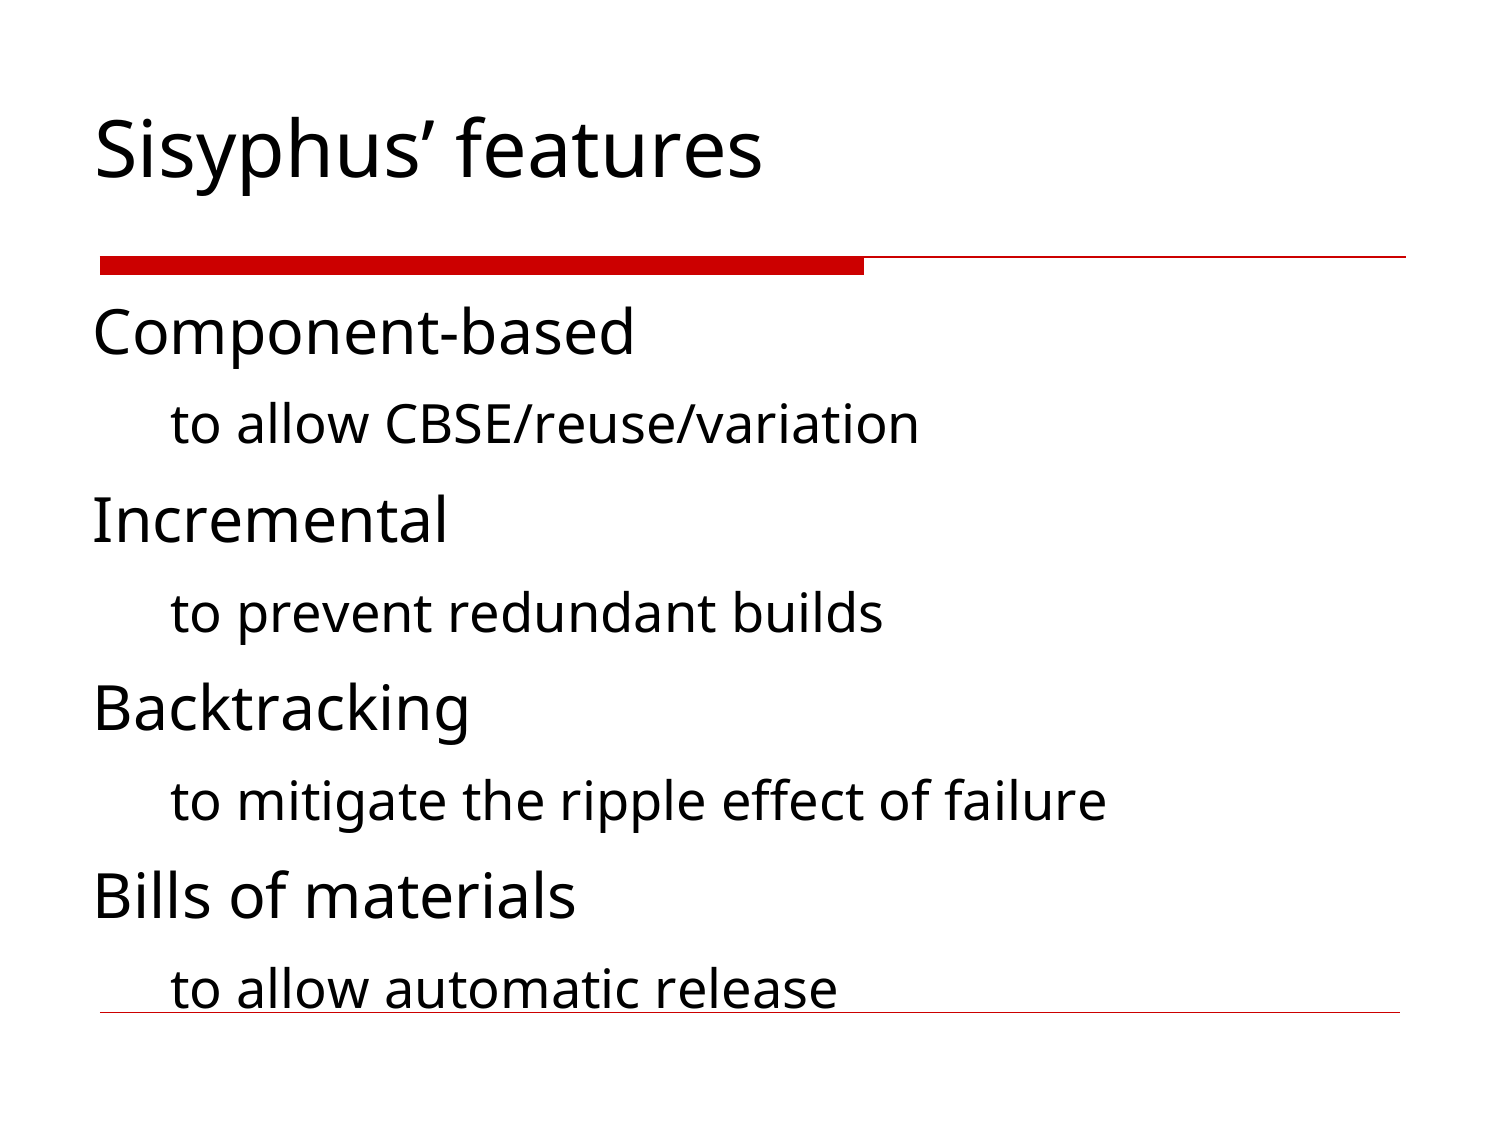

# Sisyphus’ features
Component-based
to allow CBSE/reuse/variation
Incremental
to prevent redundant builds
Backtracking
to mitigate the ripple effect of failure
Bills of materials
to allow automatic release